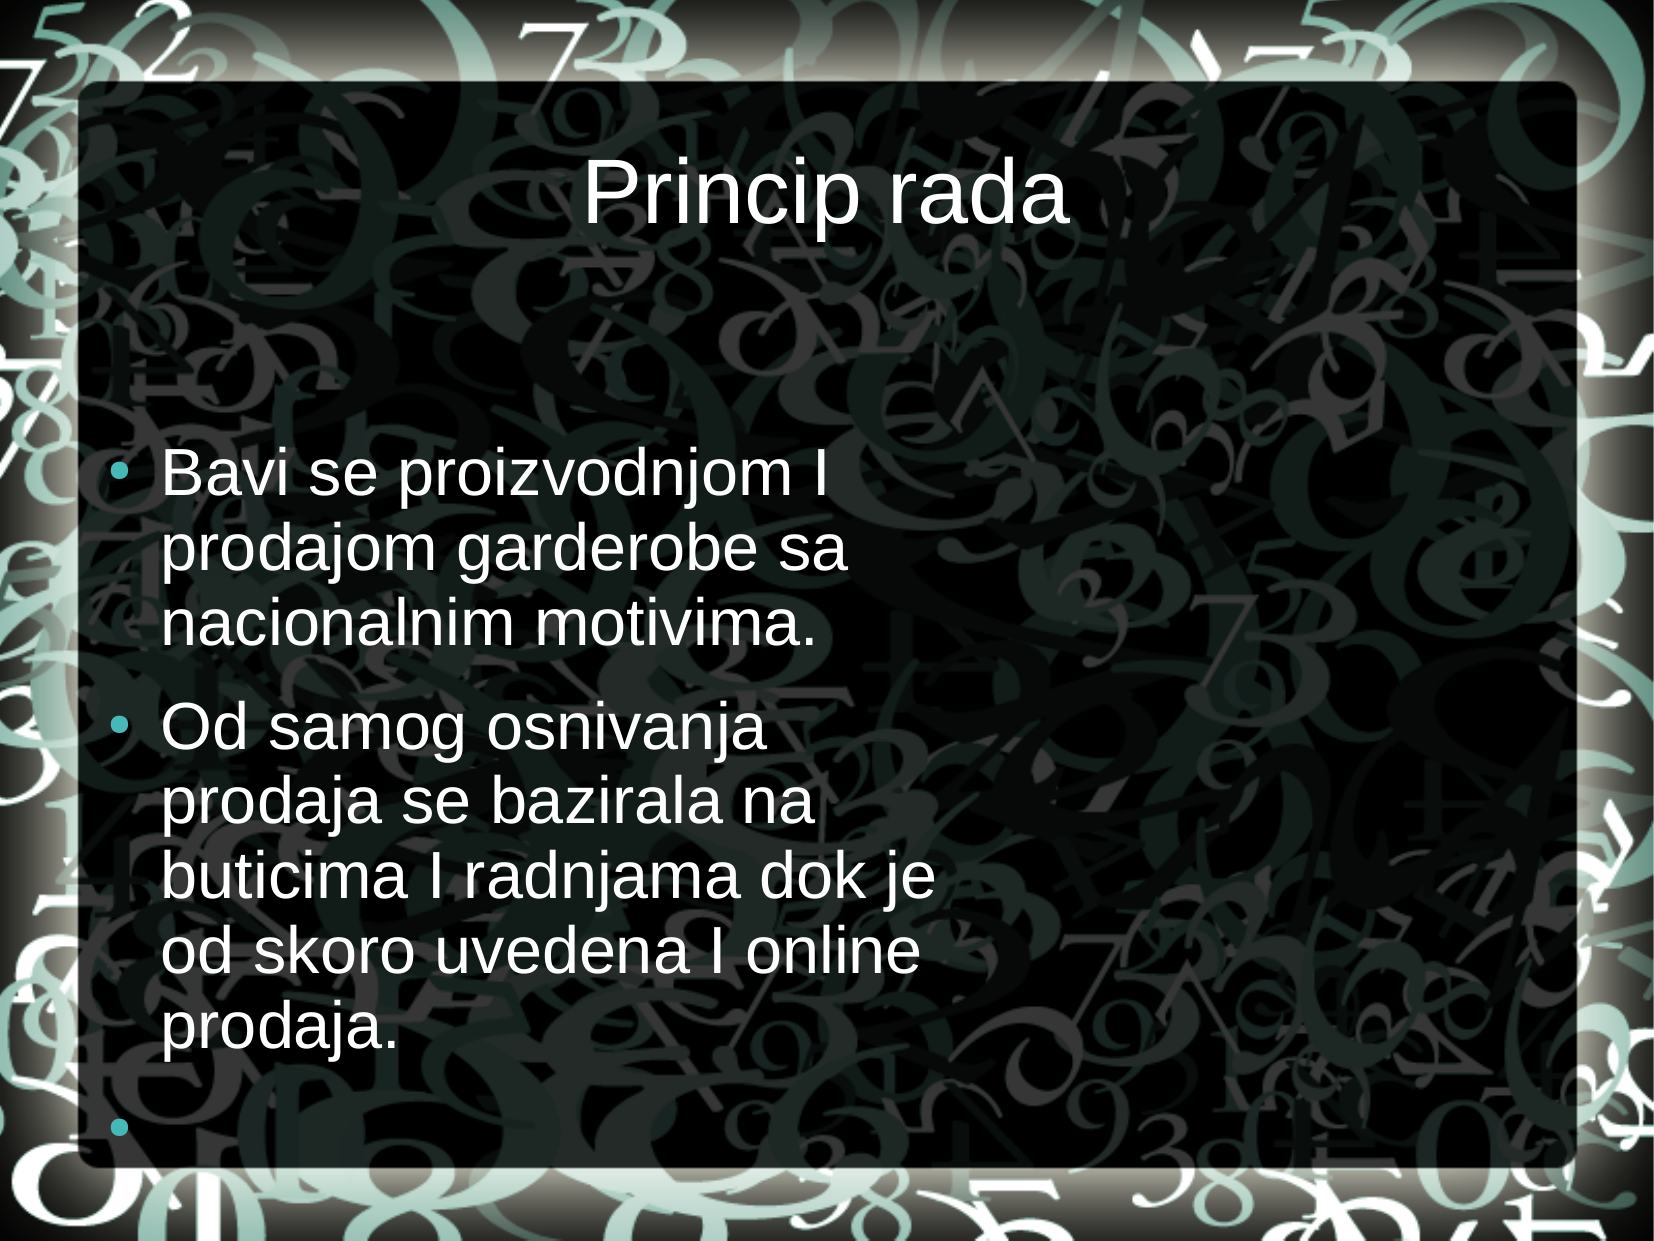

# Princip rada
Bavi se proizvodnjom I prodajom garderobe sa nacionalnim motivima.
Od samog osnivanja prodaja se bazirala na buticima I radnjama dok je od skoro uvedena I online prodaja.